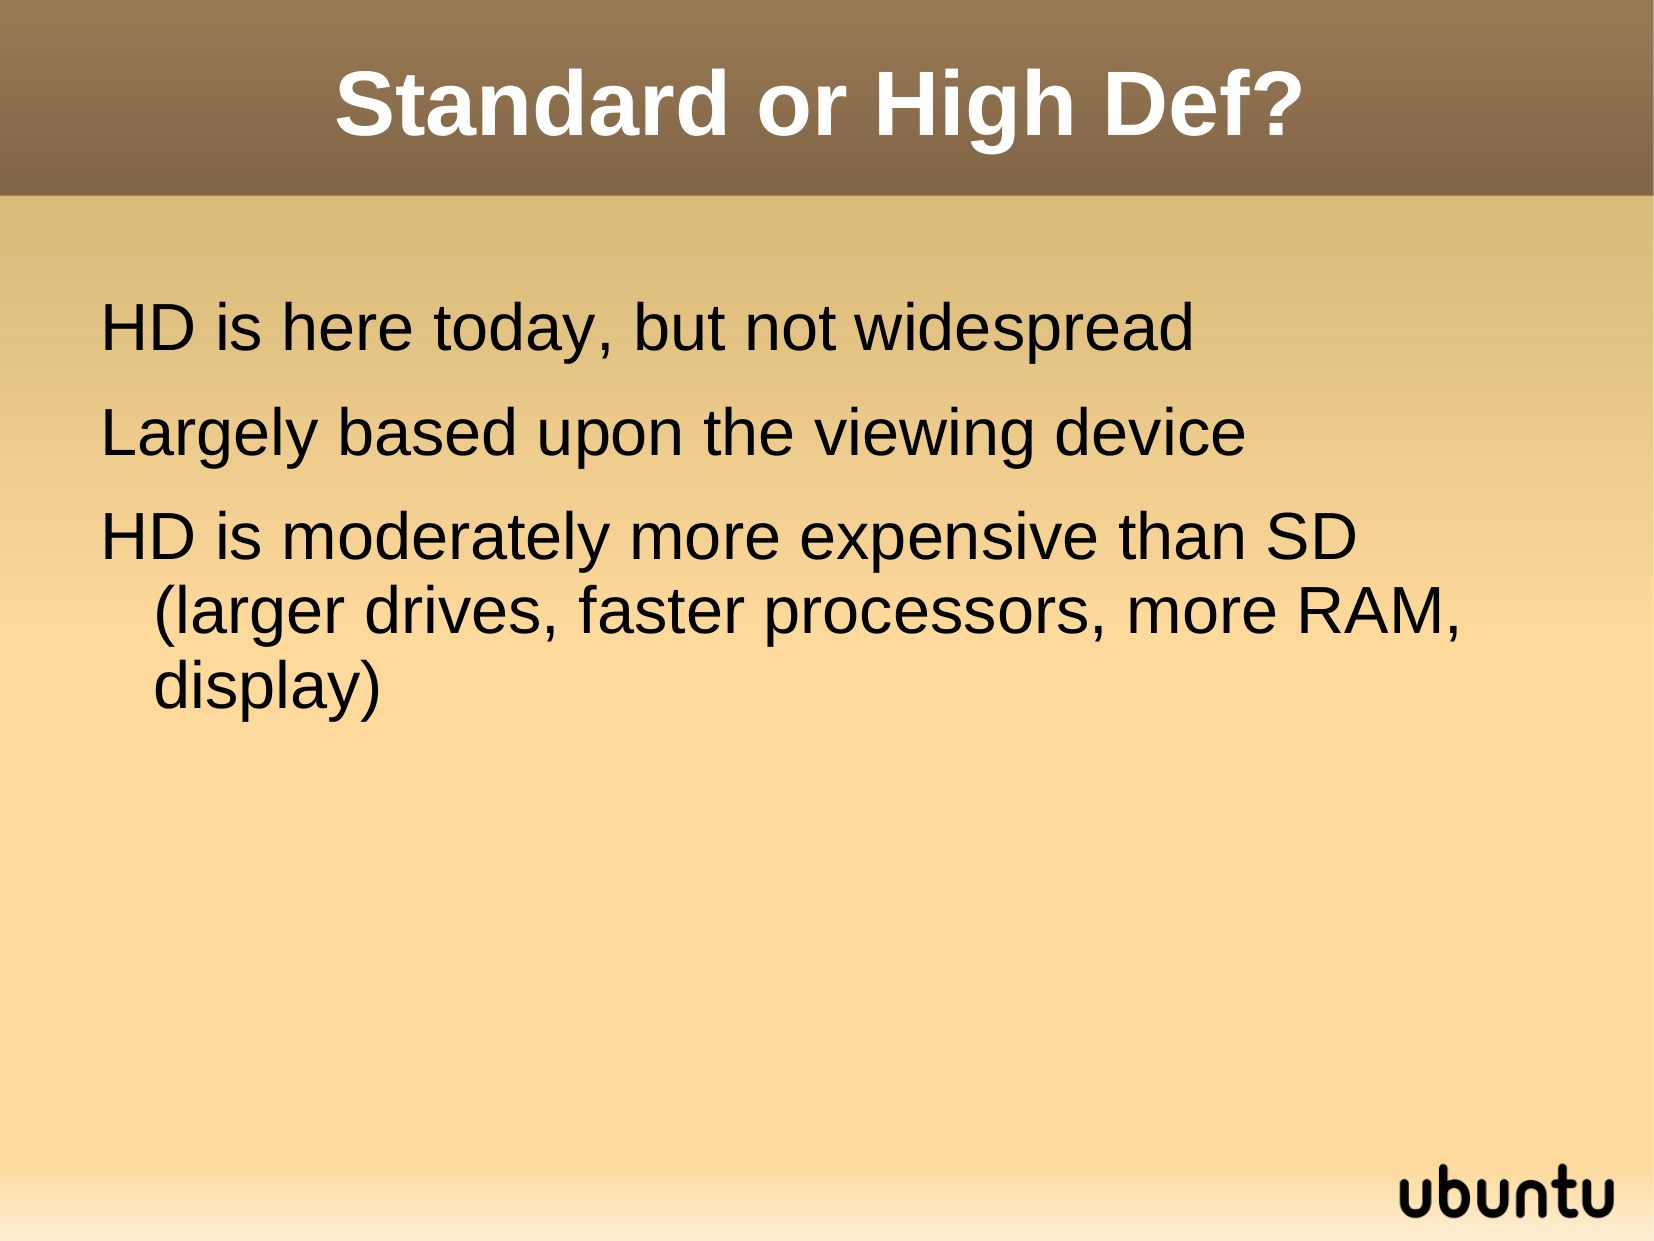

# Standard or High Def?
HD is here today, but not widespread
Largely based upon the viewing device
HD is moderately more expensive than SD (larger drives, faster processors, more RAM, display)